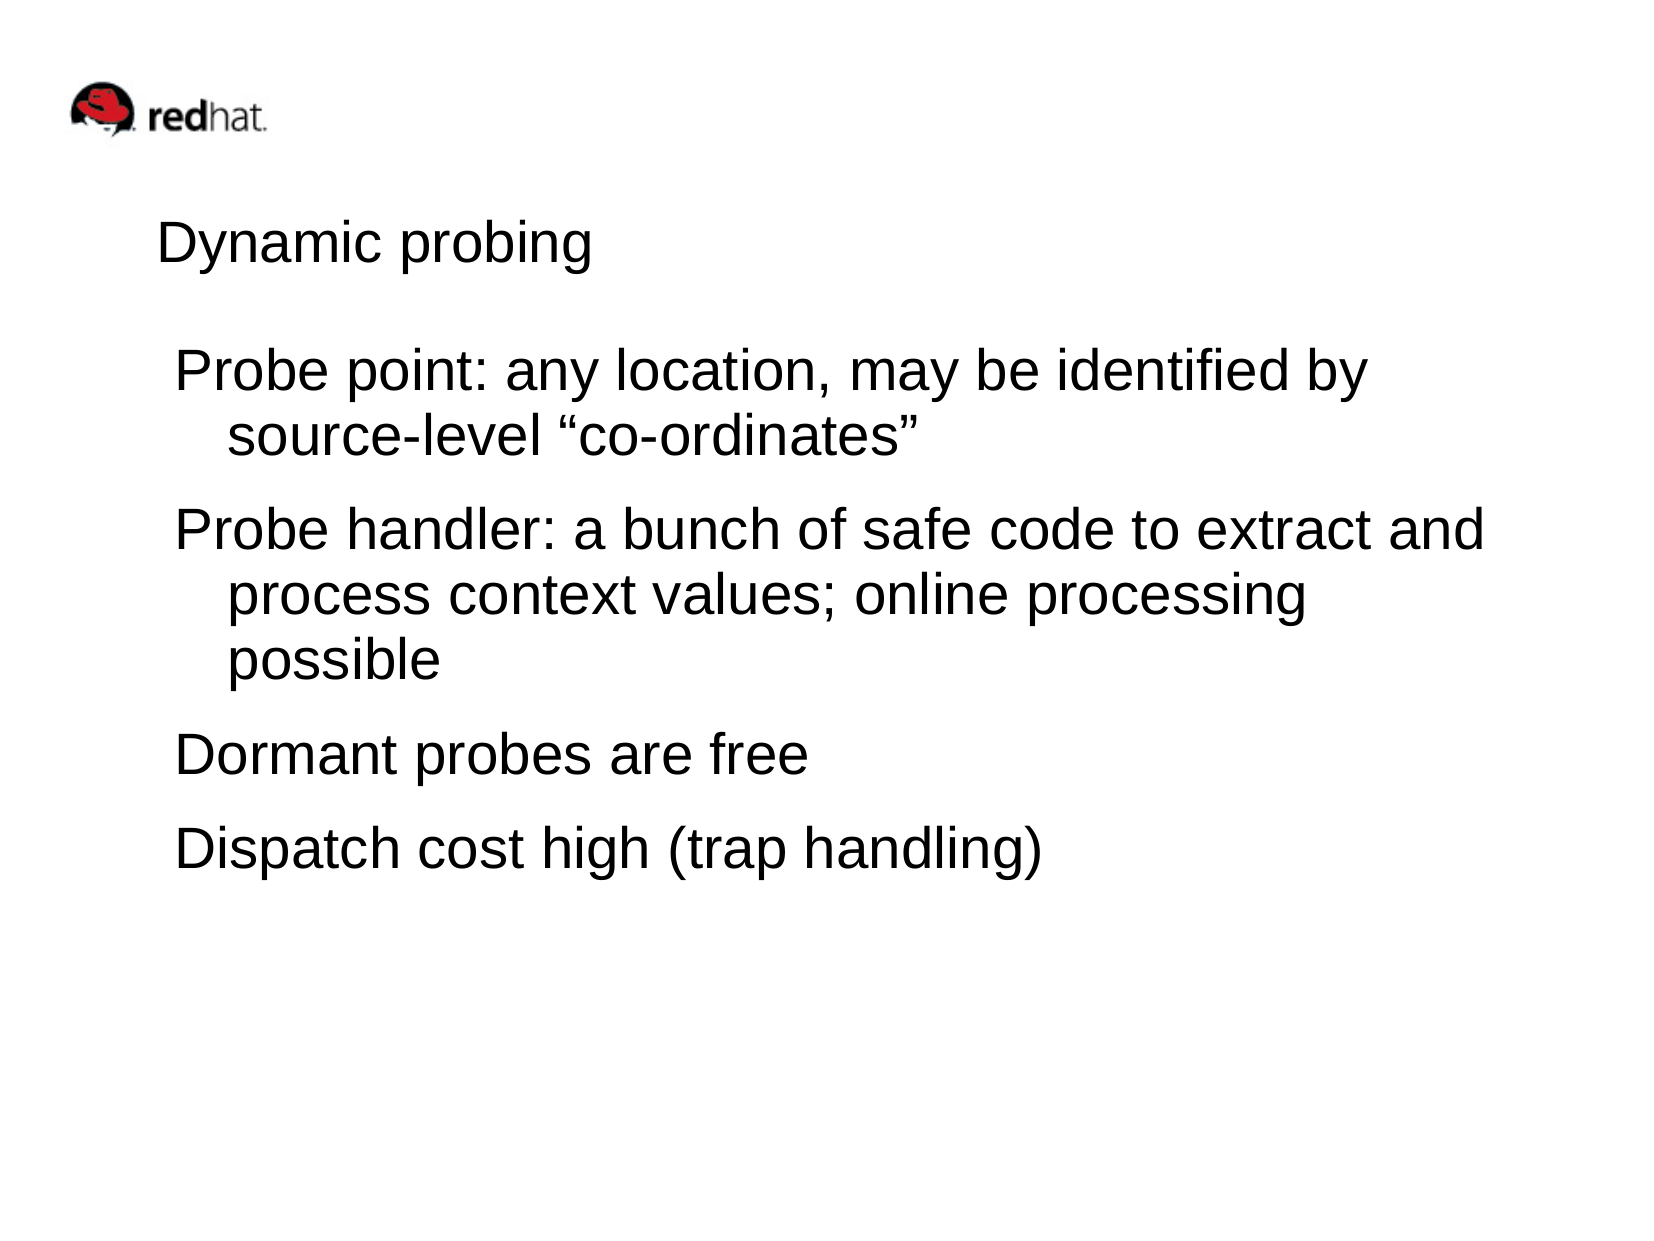

# Dynamic probing
Probe point: any location, may be identified by source-level “co-ordinates”
Probe handler: a bunch of safe code to extract and process context values; online processing possible
Dormant probes are free
Dispatch cost high (trap handling)